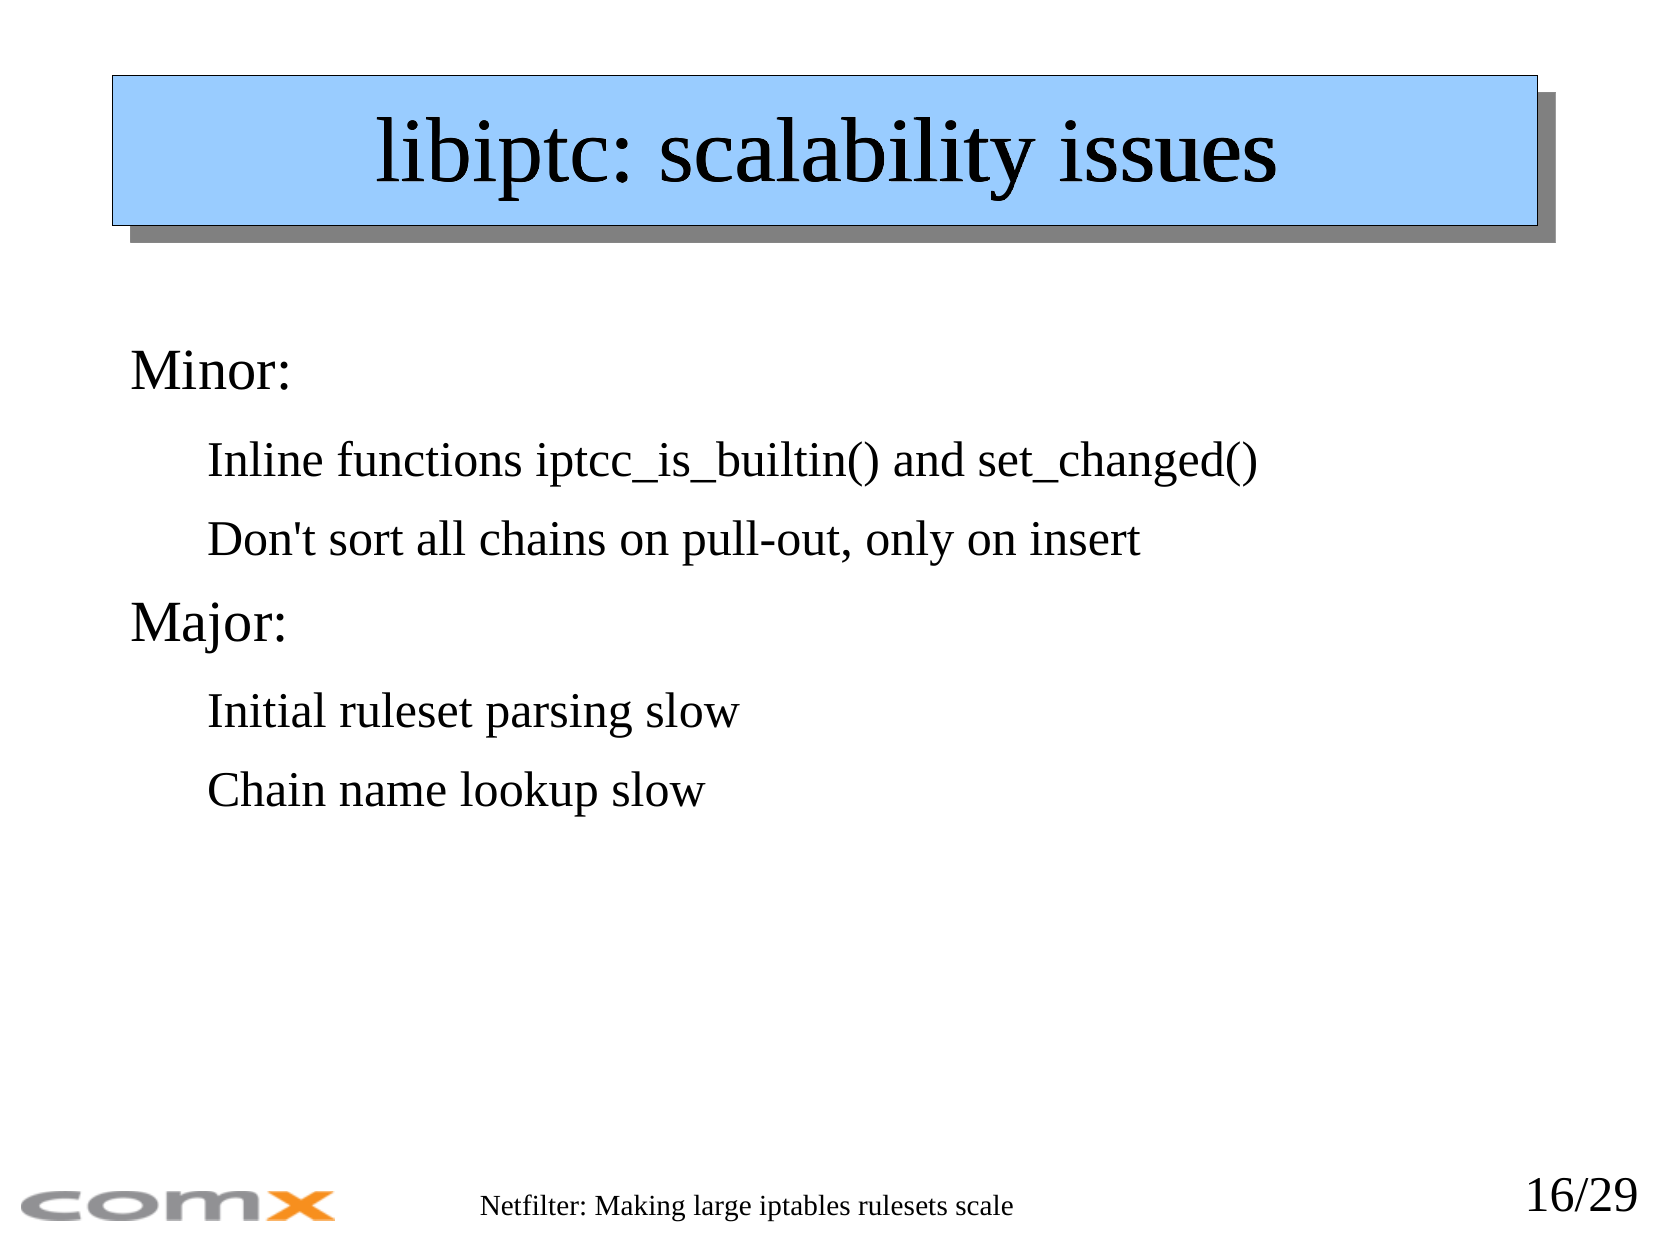

# libiptc: scalability issues
Minor:
Inline functions iptcc_is_builtin() and set_changed()
Don't sort all chains on pull-out, only on insert
Major:
Initial ruleset parsing slow
Chain name lookup slow